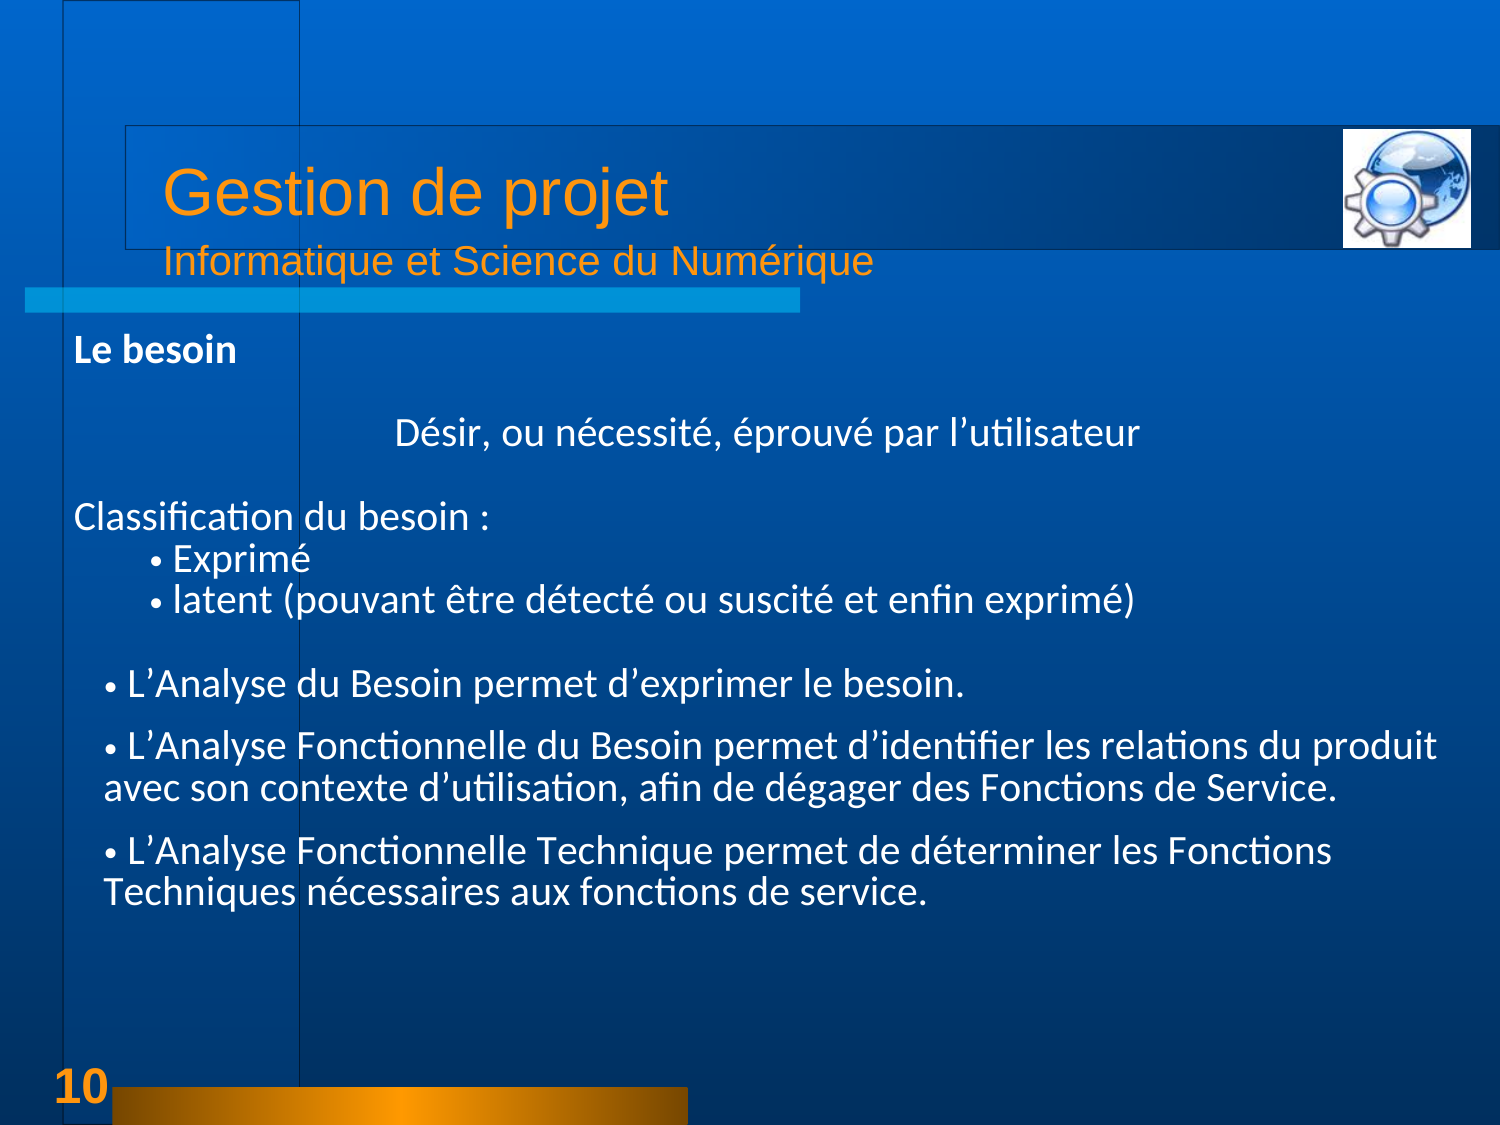

Le besoin
Désir, ou nécessité, éprouvé par l’utilisateur
Classification du besoin :
 Exprimé
 latent (pouvant être détecté ou suscité et enfin exprimé)
 L’Analyse du Besoin permet d’exprimer le besoin.
 L’Analyse Fonctionnelle du Besoin permet d’identifier les relations du produit avec son contexte d’utilisation, afin de dégager des Fonctions de Service.
 L’Analyse Fonctionnelle Technique permet de déterminer les Fonctions Techniques nécessaires aux fonctions de service.